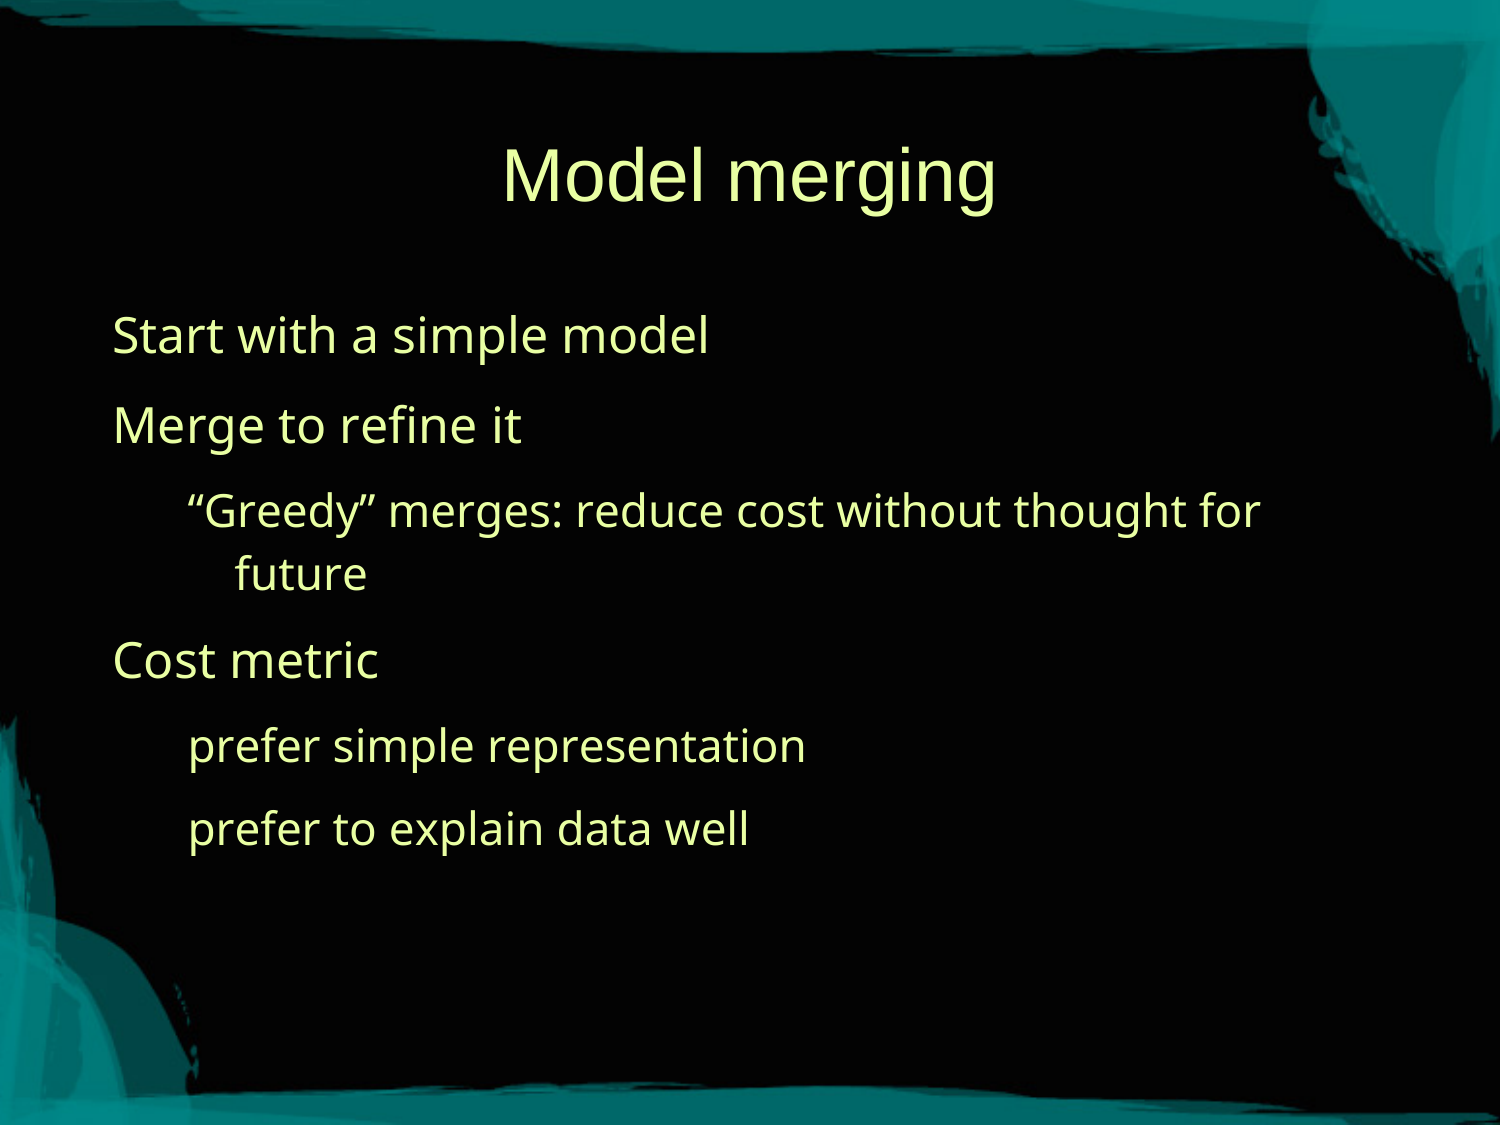

# Model merging
Start with a simple model
Merge to refine it
“Greedy” merges: reduce cost without thought for future
Cost metric
prefer simple representation
prefer to explain data well